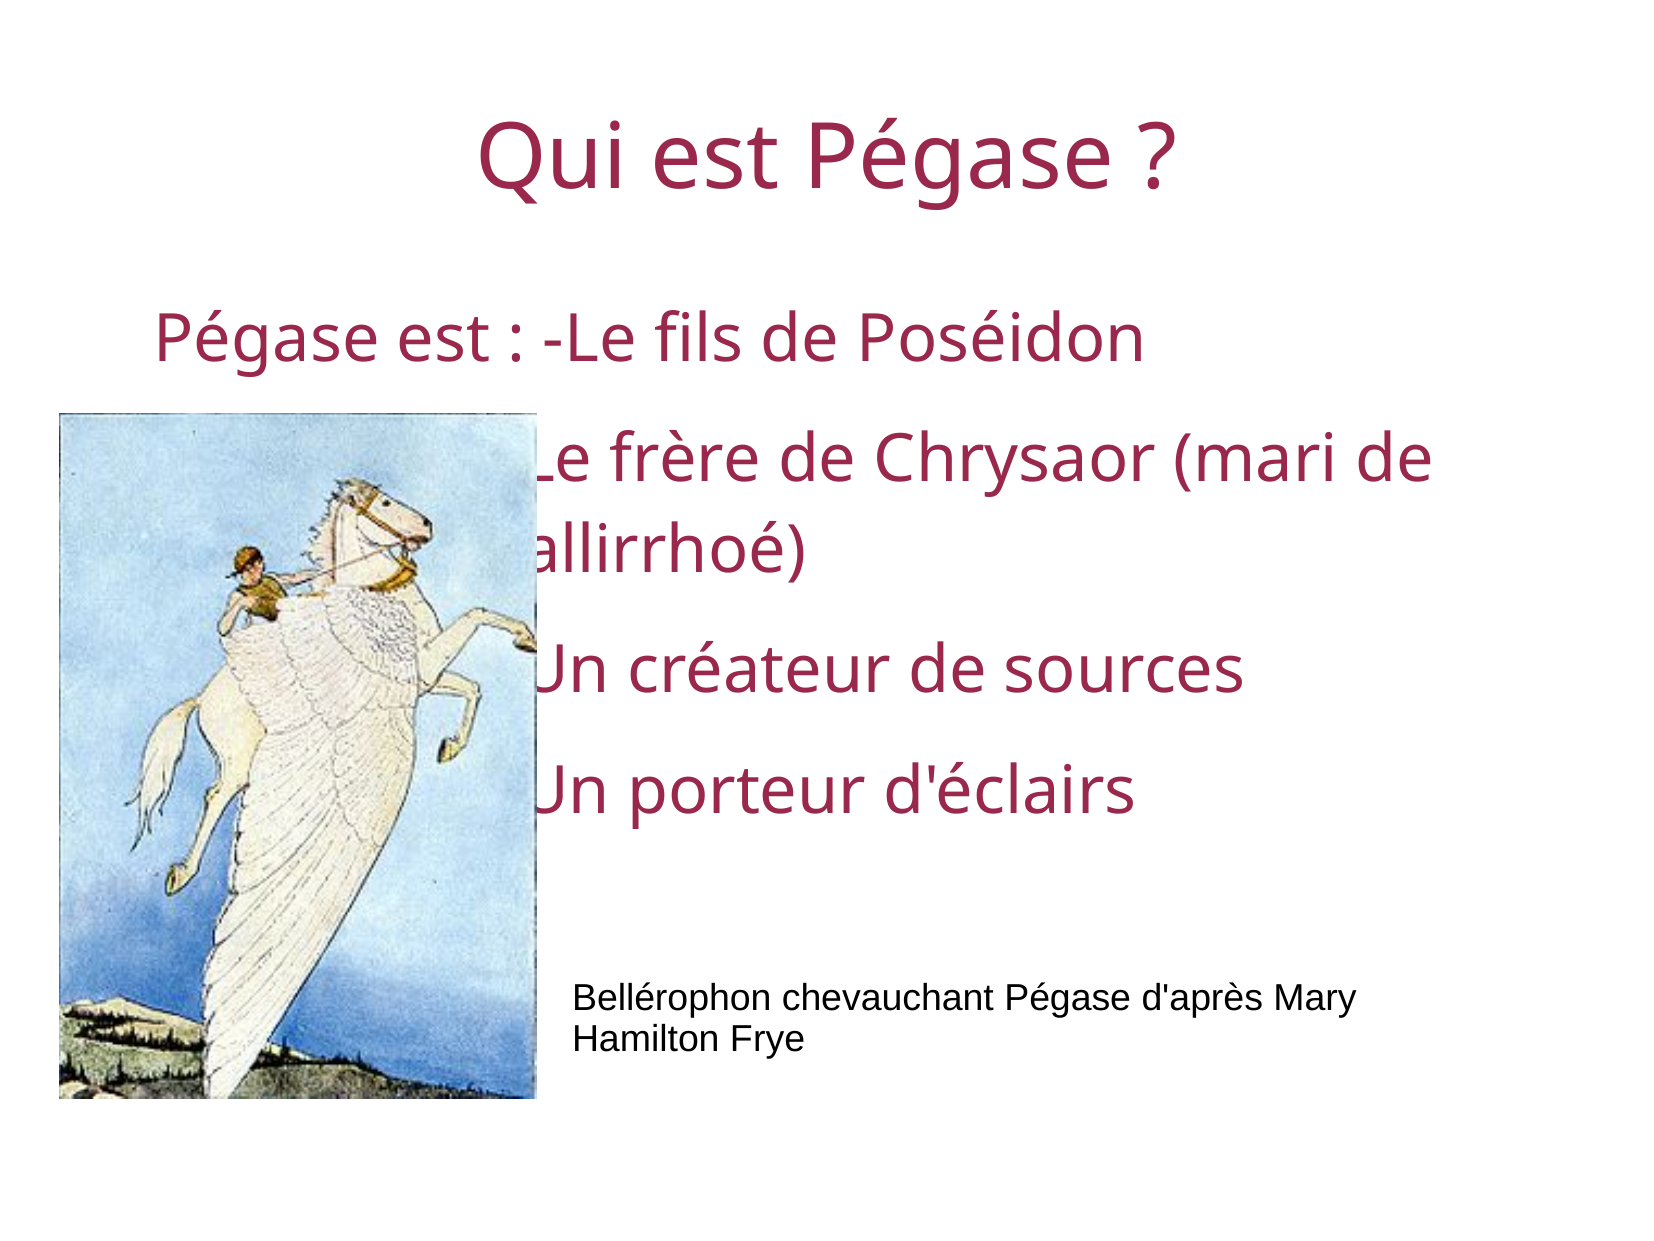

# Qui est Pégase ?
Pégase est : -Le fils de Poséidon
 -Le frère de Chrysaor (mari de Callirrhoé)
 -Un créateur de sources
 -Un porteur d'éclairs
Bellérophon chevauchant Pégase d'après Mary Hamilton Frye